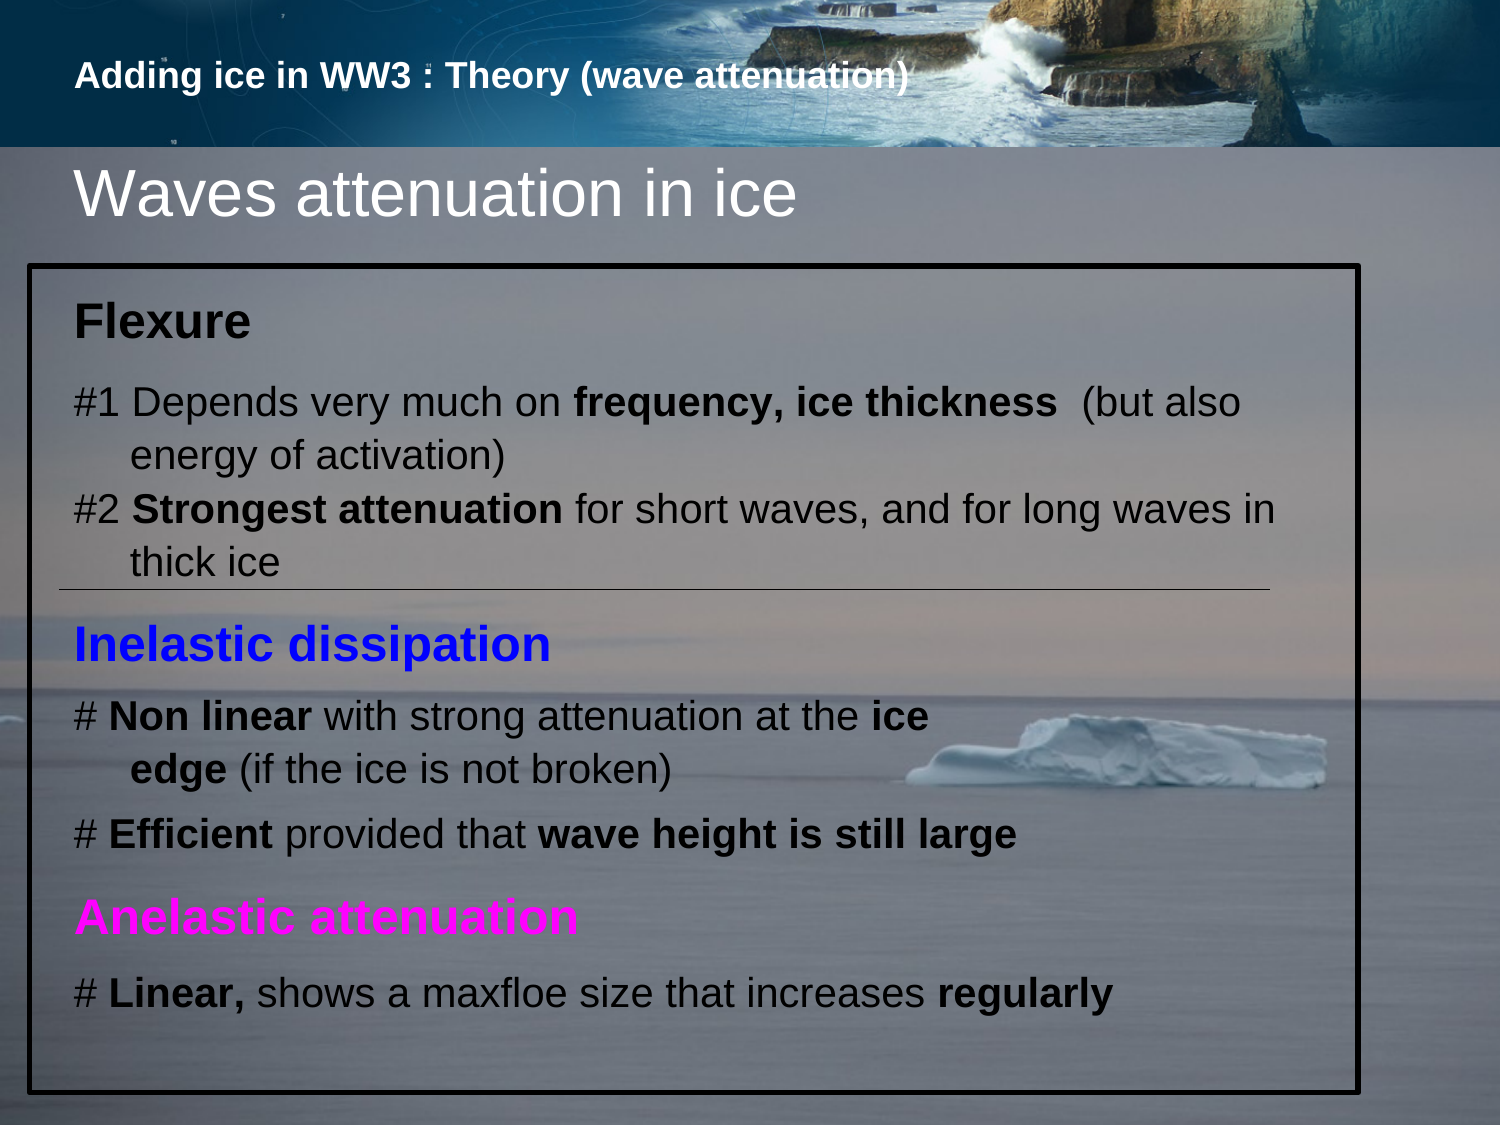

Adding ice in WW3 : Theory (wave attenuation)
# Waves attenuation in ice
Flexure
#1 Depends very much on frequency, ice thickness (but also energy of activation)
#2 Strongest attenuation for short waves, and for long waves in thick ice
Inelastic dissipation
# Non linear with strong attenuation at the ice edge (if the ice is not broken)
# Efficient provided that wave height is still large
Anelastic attenuation
# Linear, shows a maxfloe size that increases regularly